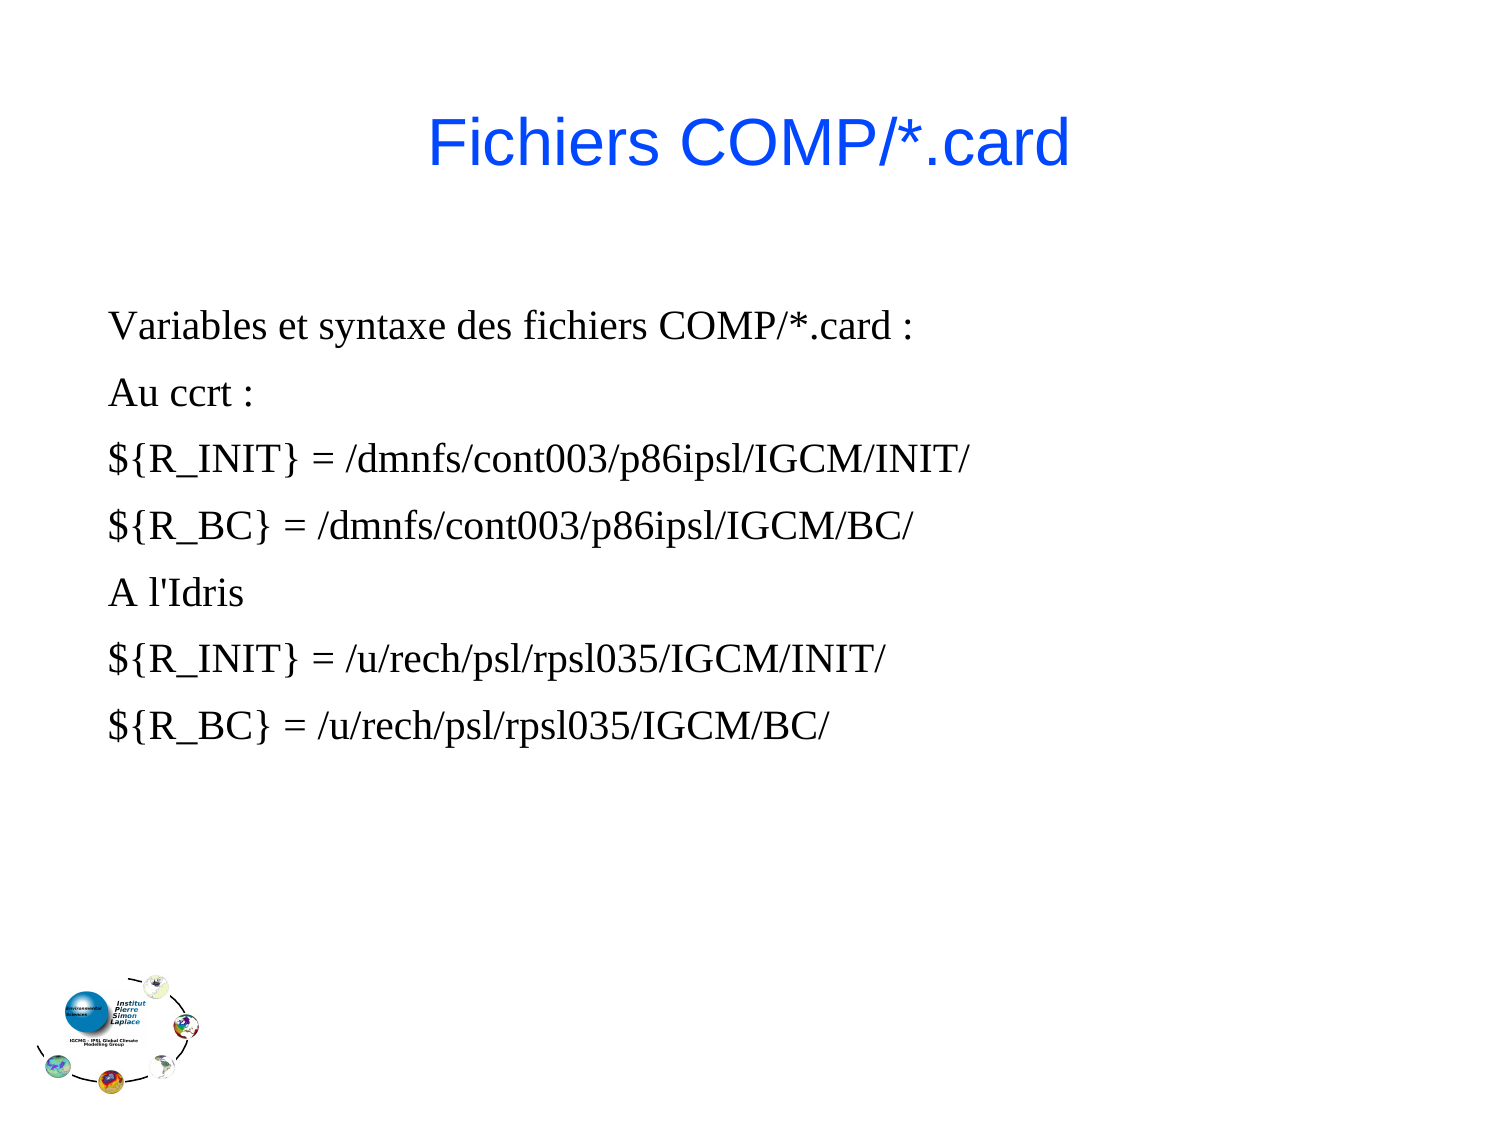

# Fichiers COMP/*.card
Variables et syntaxe des fichiers COMP/*.card :
Au ccrt :
${R_INIT} = /dmnfs/cont003/p86ipsl/IGCM/INIT/
${R_BC} = /dmnfs/cont003/p86ipsl/IGCM/BC/
A l'Idris
${R_INIT} = /u/rech/psl/rpsl035/IGCM/INIT/
${R_BC} = /u/rech/psl/rpsl035/IGCM/BC/